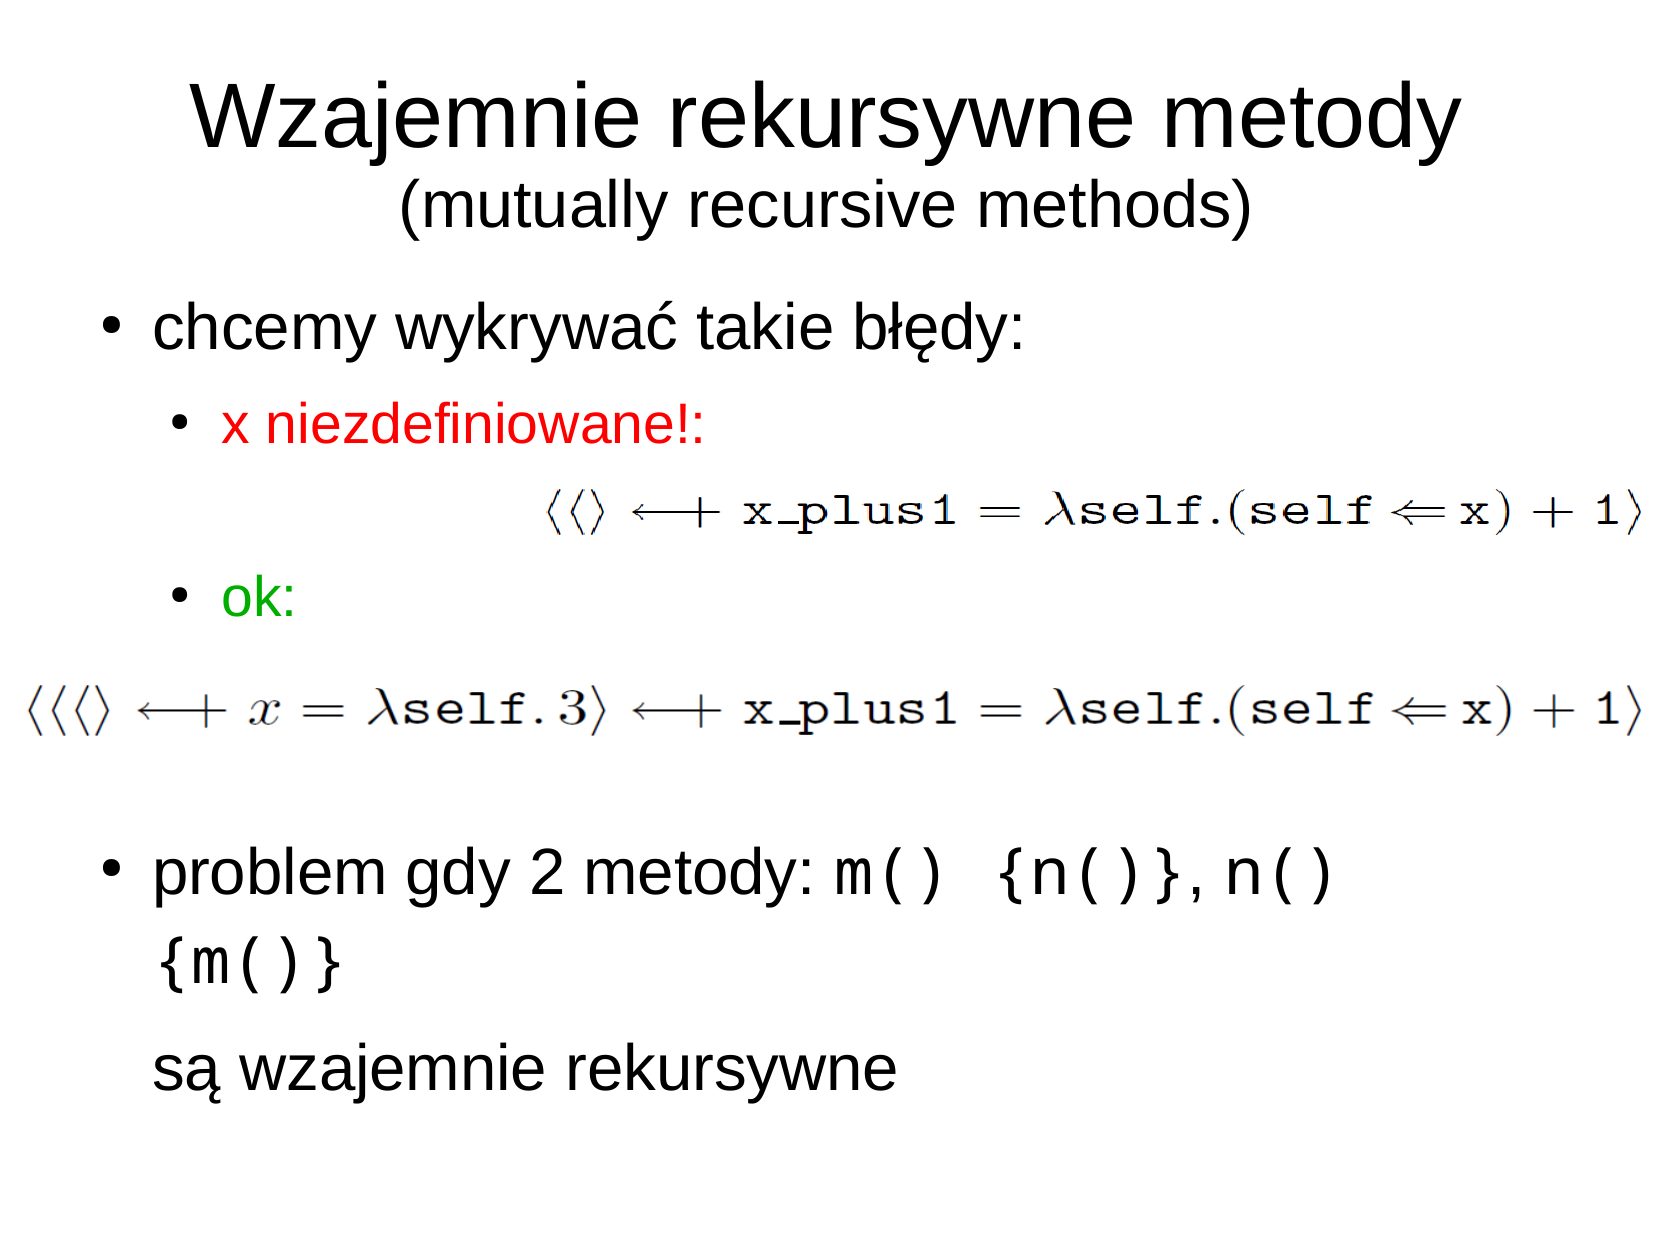

# Wzajemnie rekursywne metody (mutually recursive methods)
chcemy wykrywać takie błędy:
x niezdefiniowane!:
ok:
problem gdy 2 metody: m() {n()}, n() {m()}
są wzajemnie rekursywne